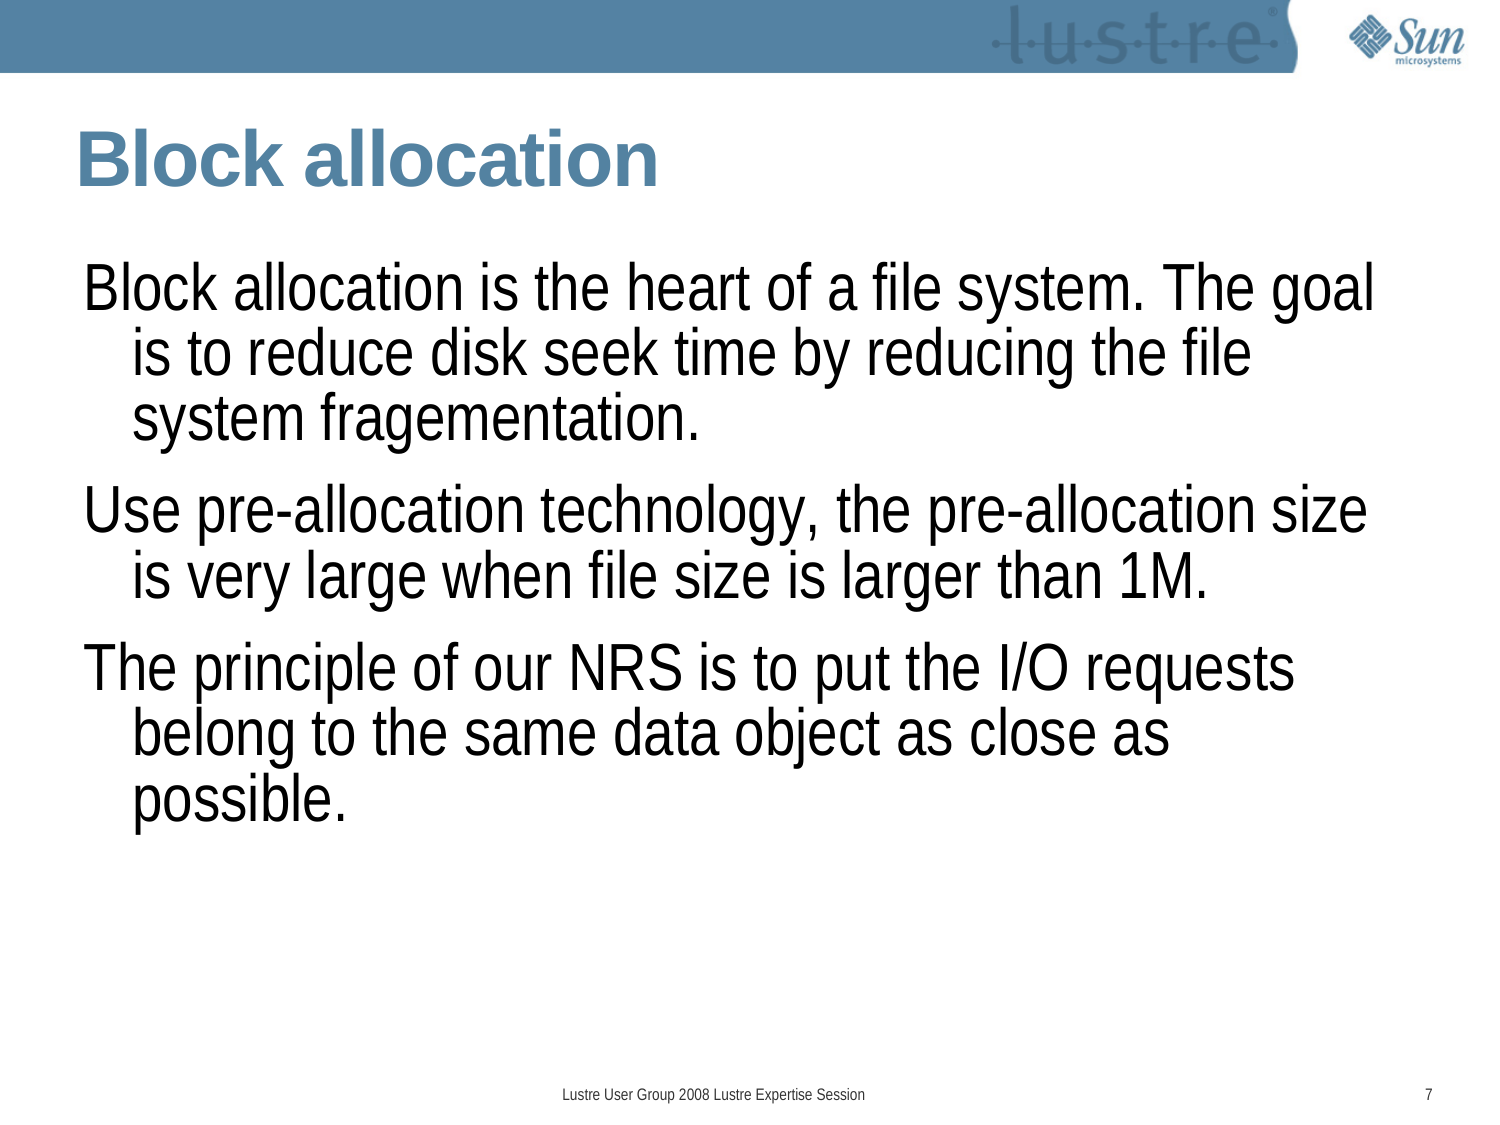

# Block allocation
Block allocation is the heart of a file system. The goal is to reduce disk seek time by reducing the file system fragementation.
Use pre-allocation technology, the pre-allocation size is very large when file size is larger than 1M.
The principle of our NRS is to put the I/O requests belong to the same data object as close as possible.